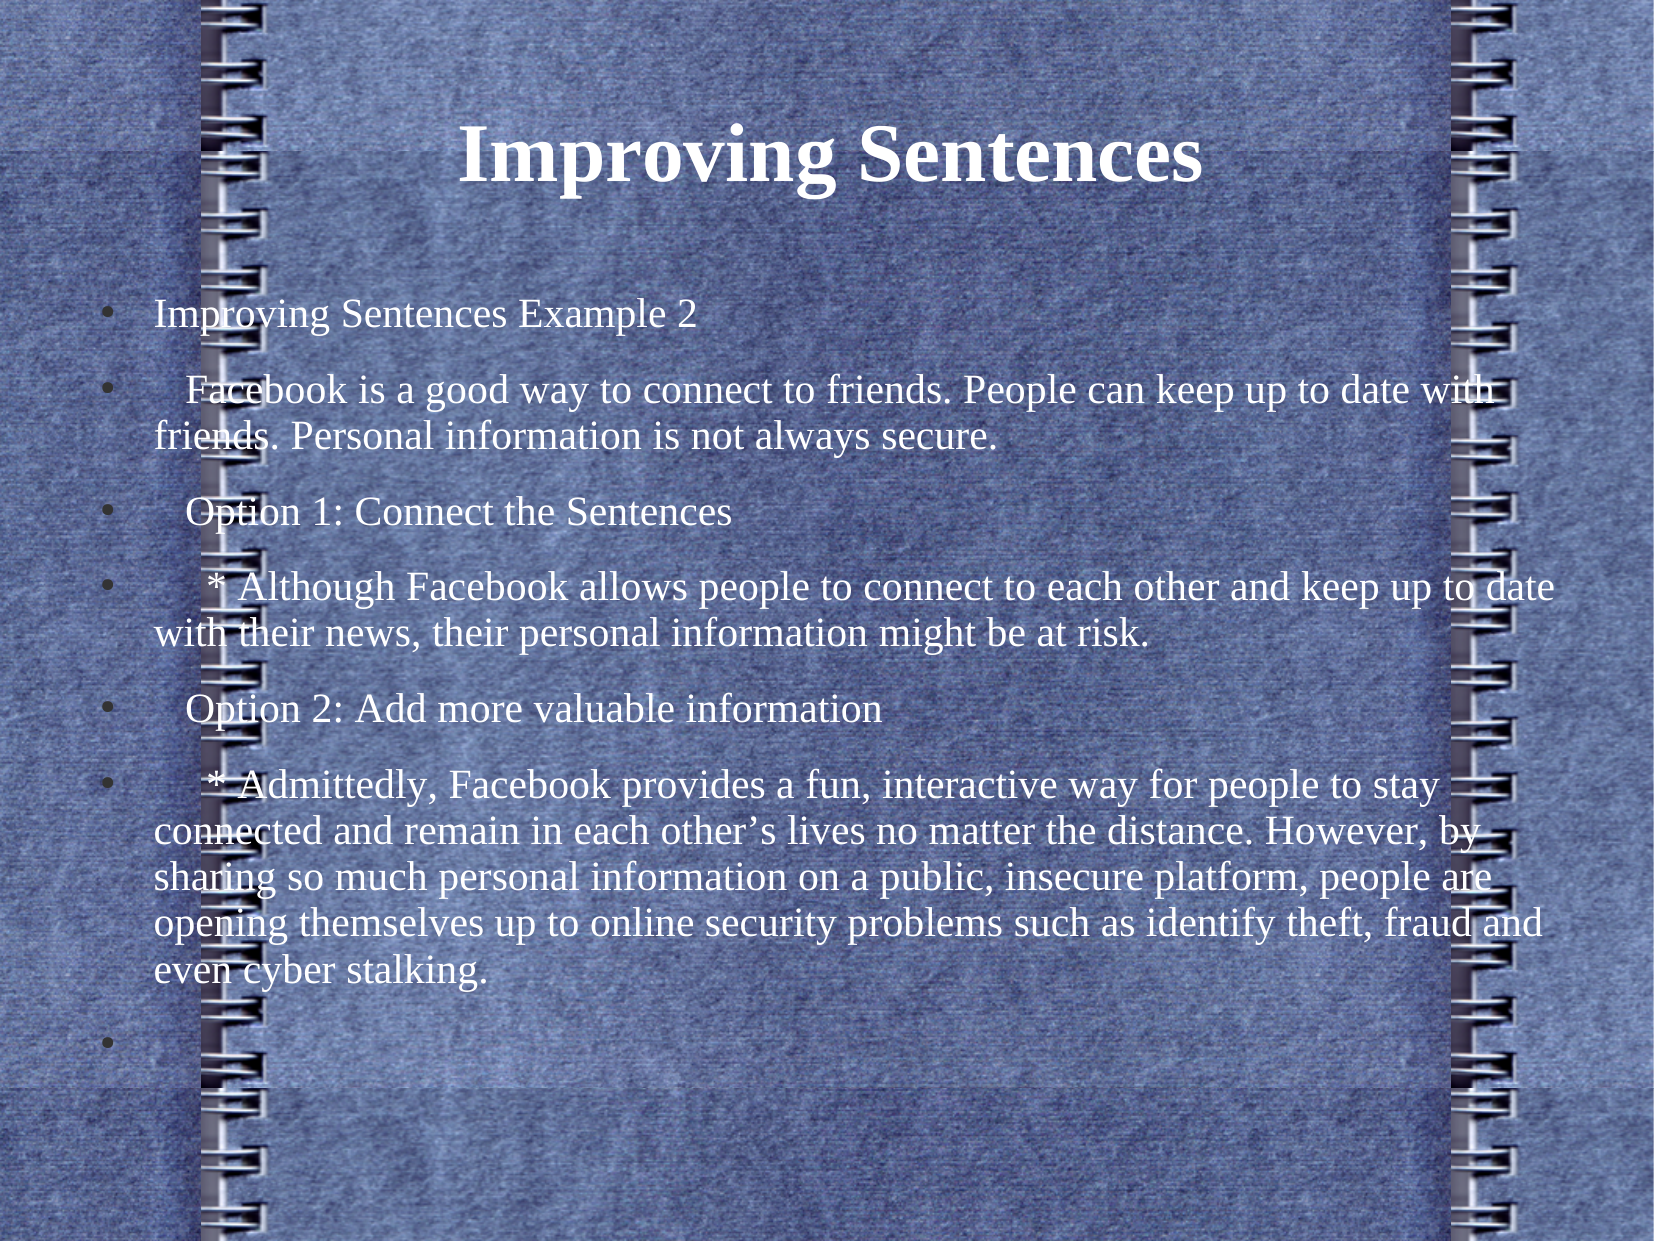

# Improving Sentences
Improving Sentences Example 2
 Facebook is a good way to connect to friends. People can keep up to date with friends. Personal information is not always secure.
 Option 1: Connect the Sentences
 * Although Facebook allows people to connect to each other and keep up to date with their news, their personal information might be at risk.
 Option 2: Add more valuable information
 * Admittedly, Facebook provides a fun, interactive way for people to stay connected and remain in each other’s lives no matter the distance. However, by sharing so much personal information on a public, insecure platform, people are opening themselves up to online security problems such as identify theft, fraud and even cyber stalking.